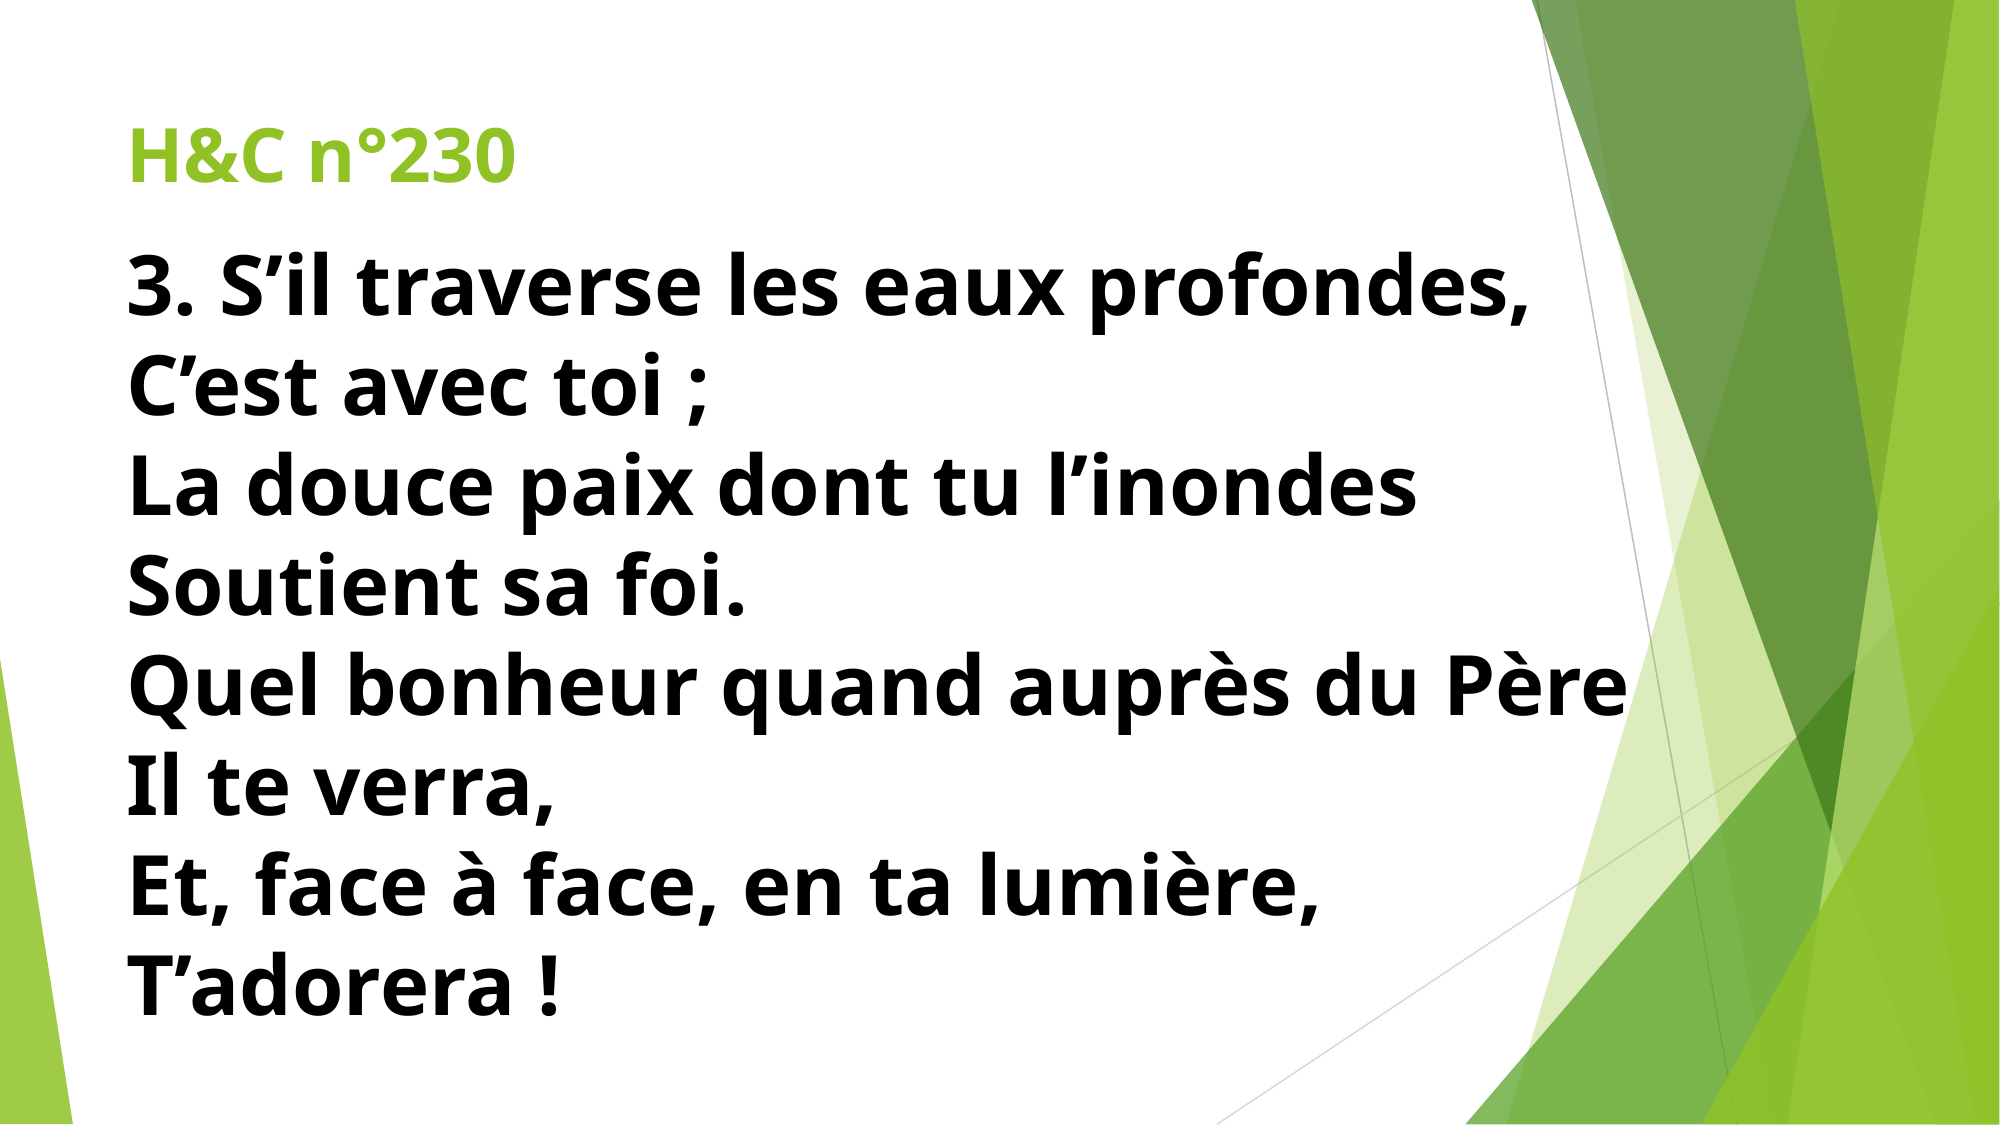

H&C n°230
3. S’il traverse les eaux profondes,
C’est avec toi ;
La douce paix dont tu l’inondes
Soutient sa foi.
Quel bonheur quand auprès du Père
Il te verra,
Et, face à face, en ta lumière,
T’adorera !